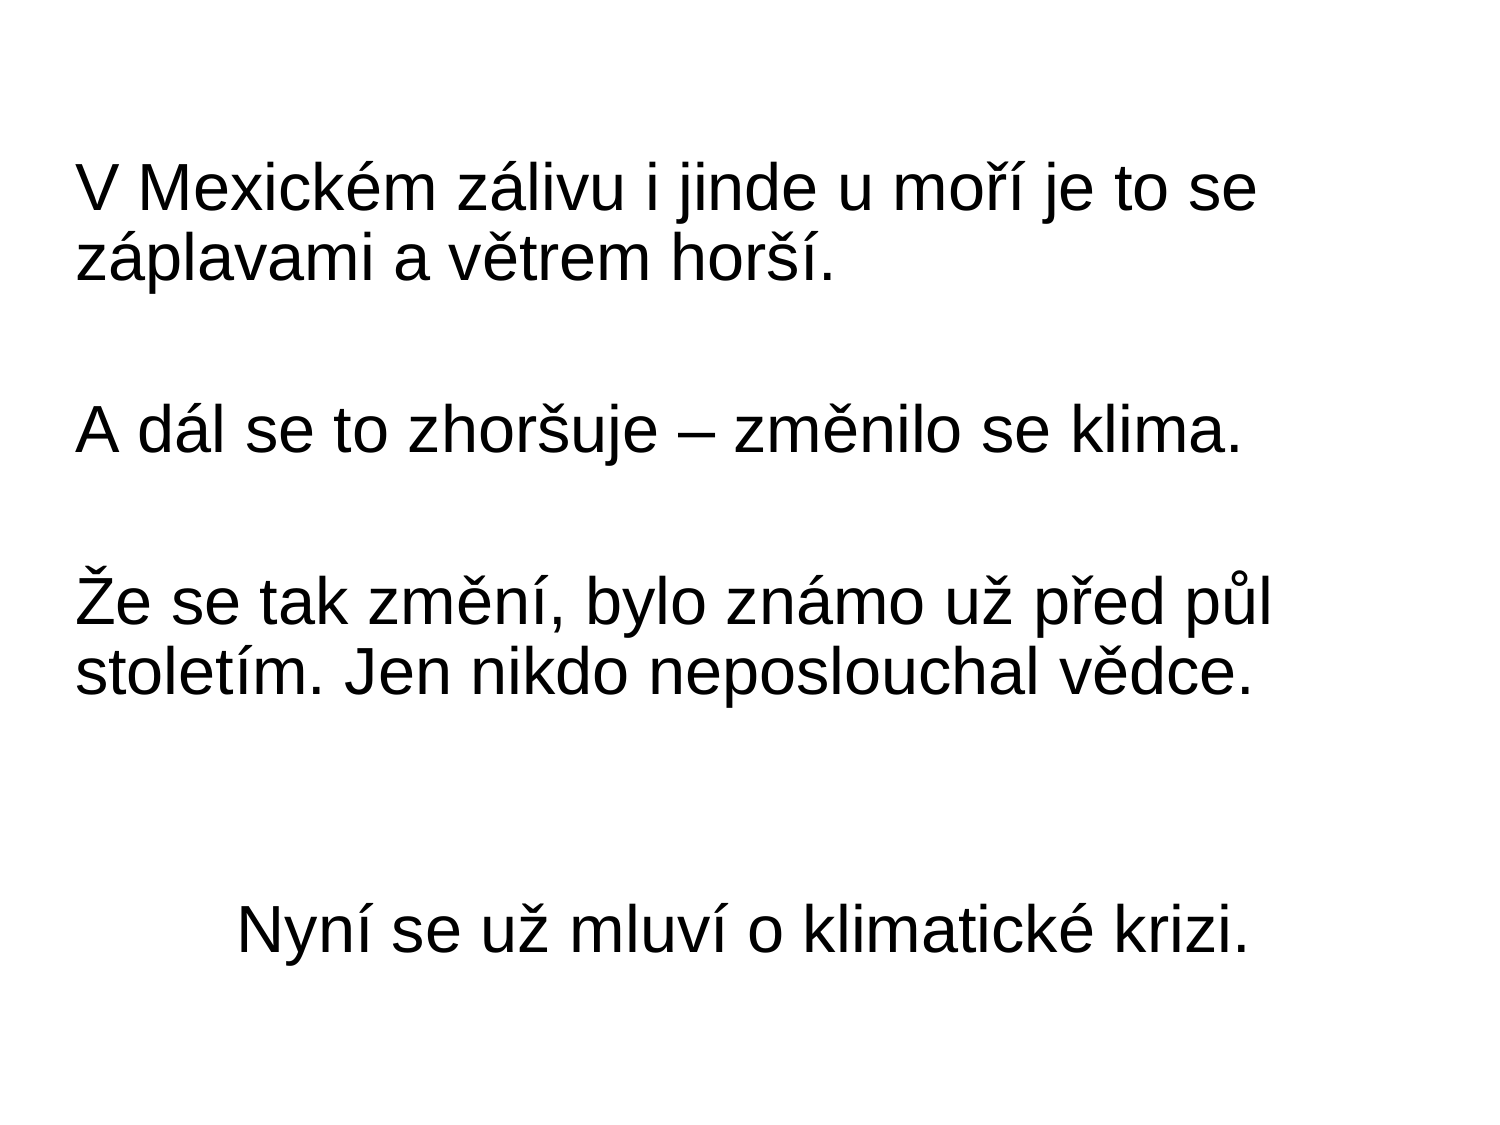

#
V Mexickém zálivu i jinde u moří je to se záplavami a větrem horší.
A dál se to zhoršuje – změnilo se klima.
Že se tak změní, bylo známo už před půl stoletím. Jen nikdo neposlouchal vědce.
Nyní se už mluví o klimatické krizi.